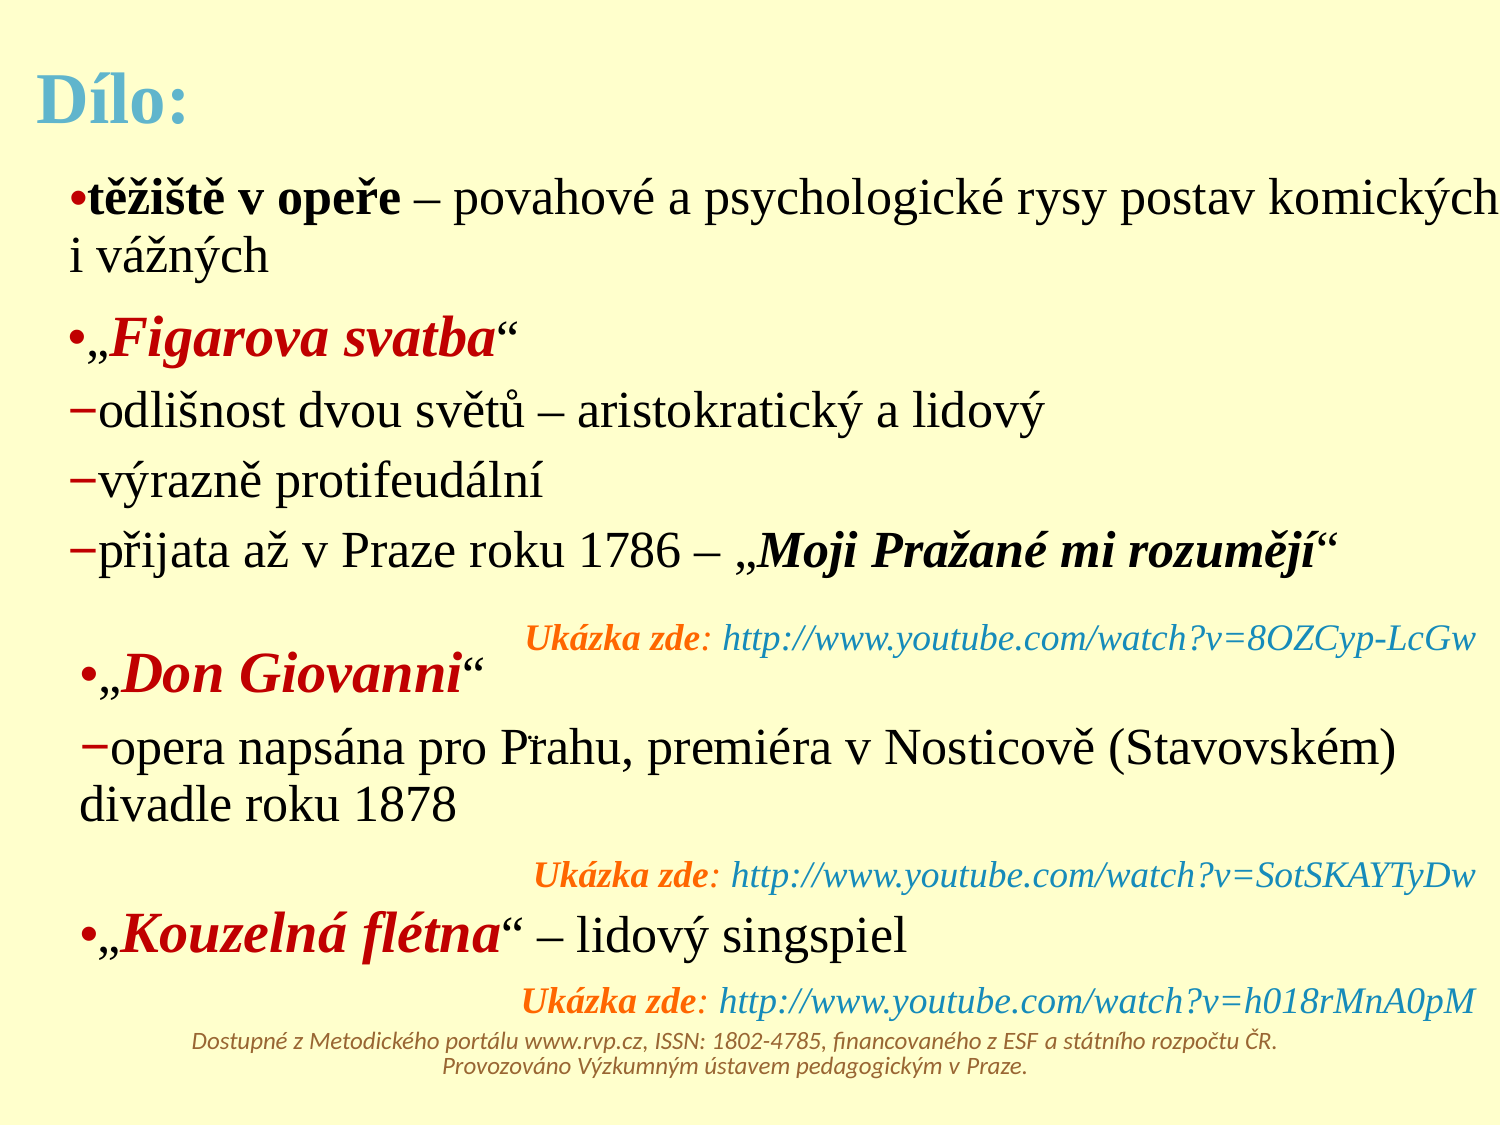

Dílo:
těžiště v opeře – povahové a psychologické rysy postav komických i vážných
„Figarova svatba“
odlišnost dvou světů – aristokratický a lidový
výrazně protifeudální
přijata až v Praze roku 1786 – „Moji Pražané mi rozumějí“
Ukázka zde: http://www.youtube.com/watch?v=8OZCyp-LcGw
¨
„Don Giovanni“
opera napsána pro Prahu, premiéra v Nosticově (Stavovském) divadle roku 1878
Ukázka zde: http://www.youtube.com/watch?v=SotSKAYTyDw
„Kouzelná flétna“ – lidový singspiel
Ukázka zde: http://www.youtube.com/watch?v=h018rMnA0pM
Dostupné z Metodického portálu www.rvp.cz, ISSN: 1802-4785, financovaného z ESF a státního rozpočtu ČR. Provozováno Výzkumným ústavem pedagogickým v Praze.